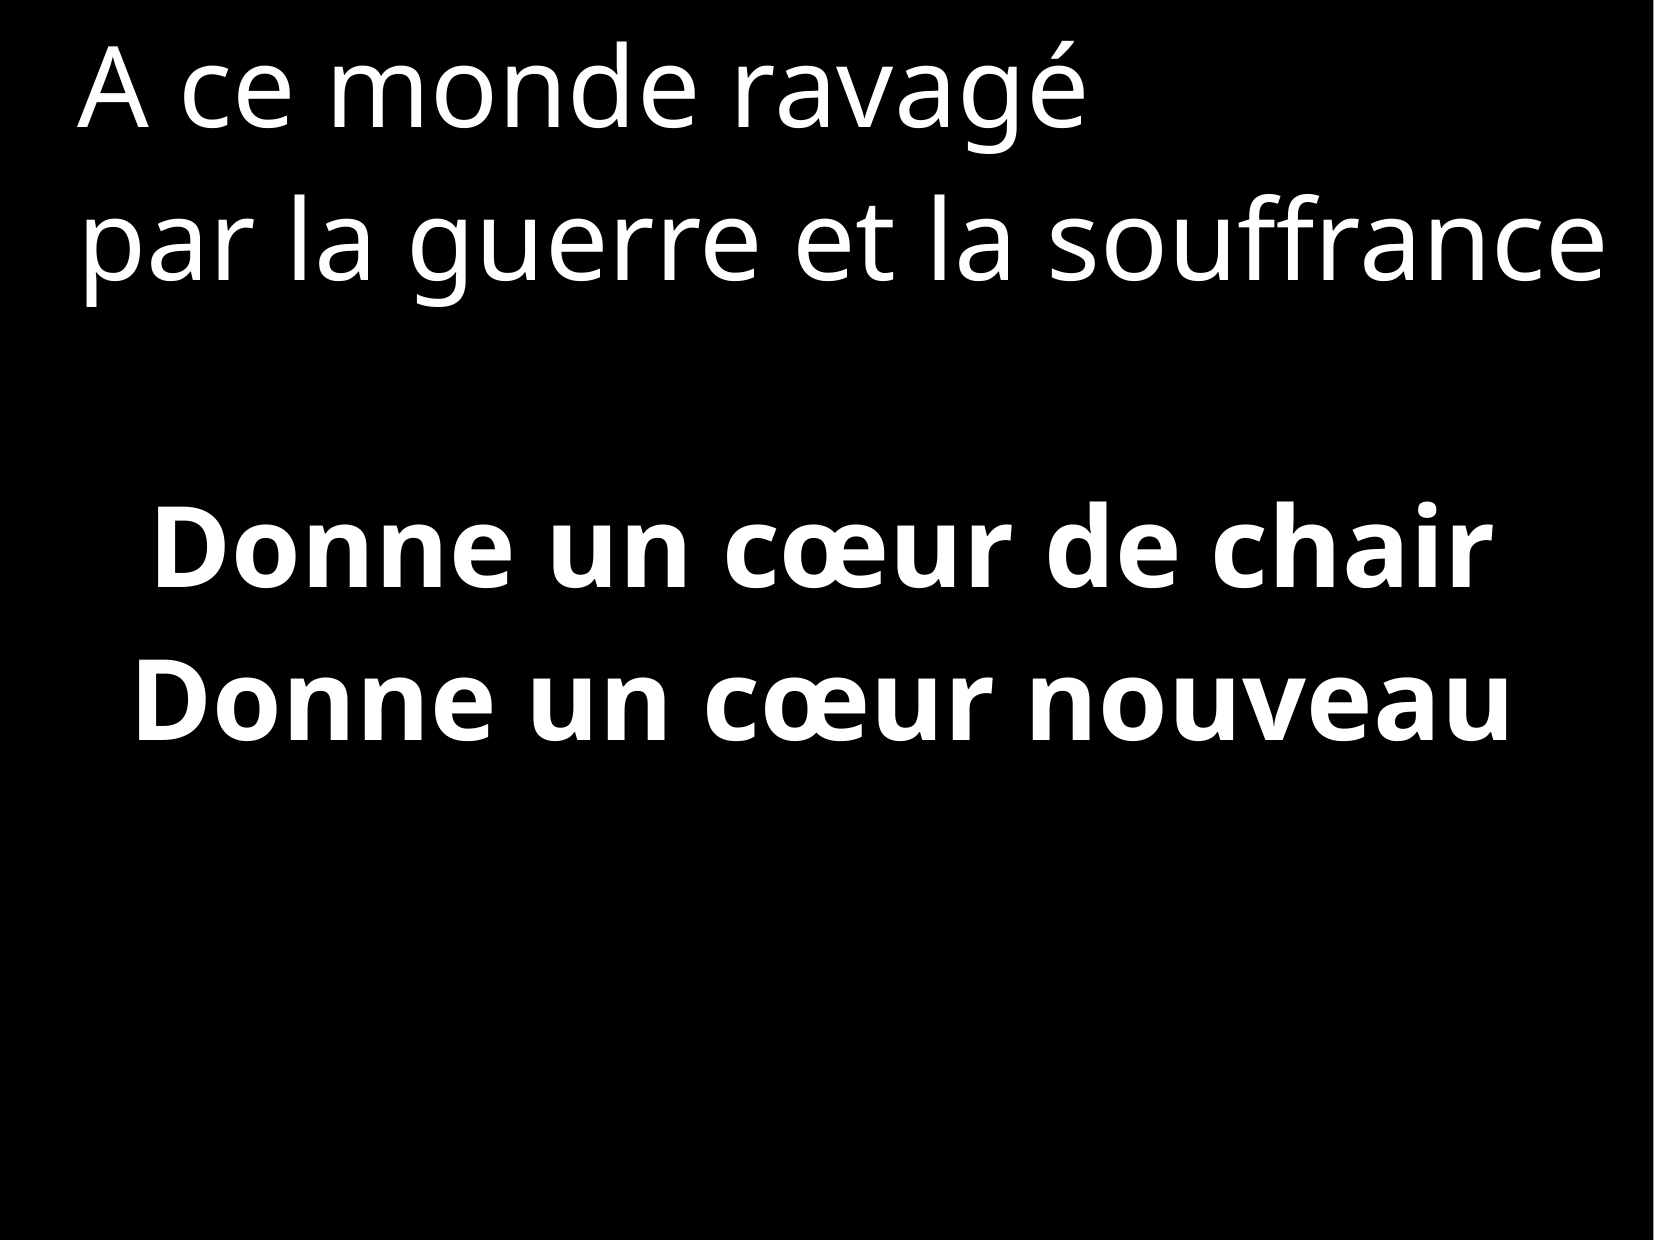

A ce monde ravagé
par la guerre et la souffrance
Donne un cœur de chair
Donne un cœur nouveau